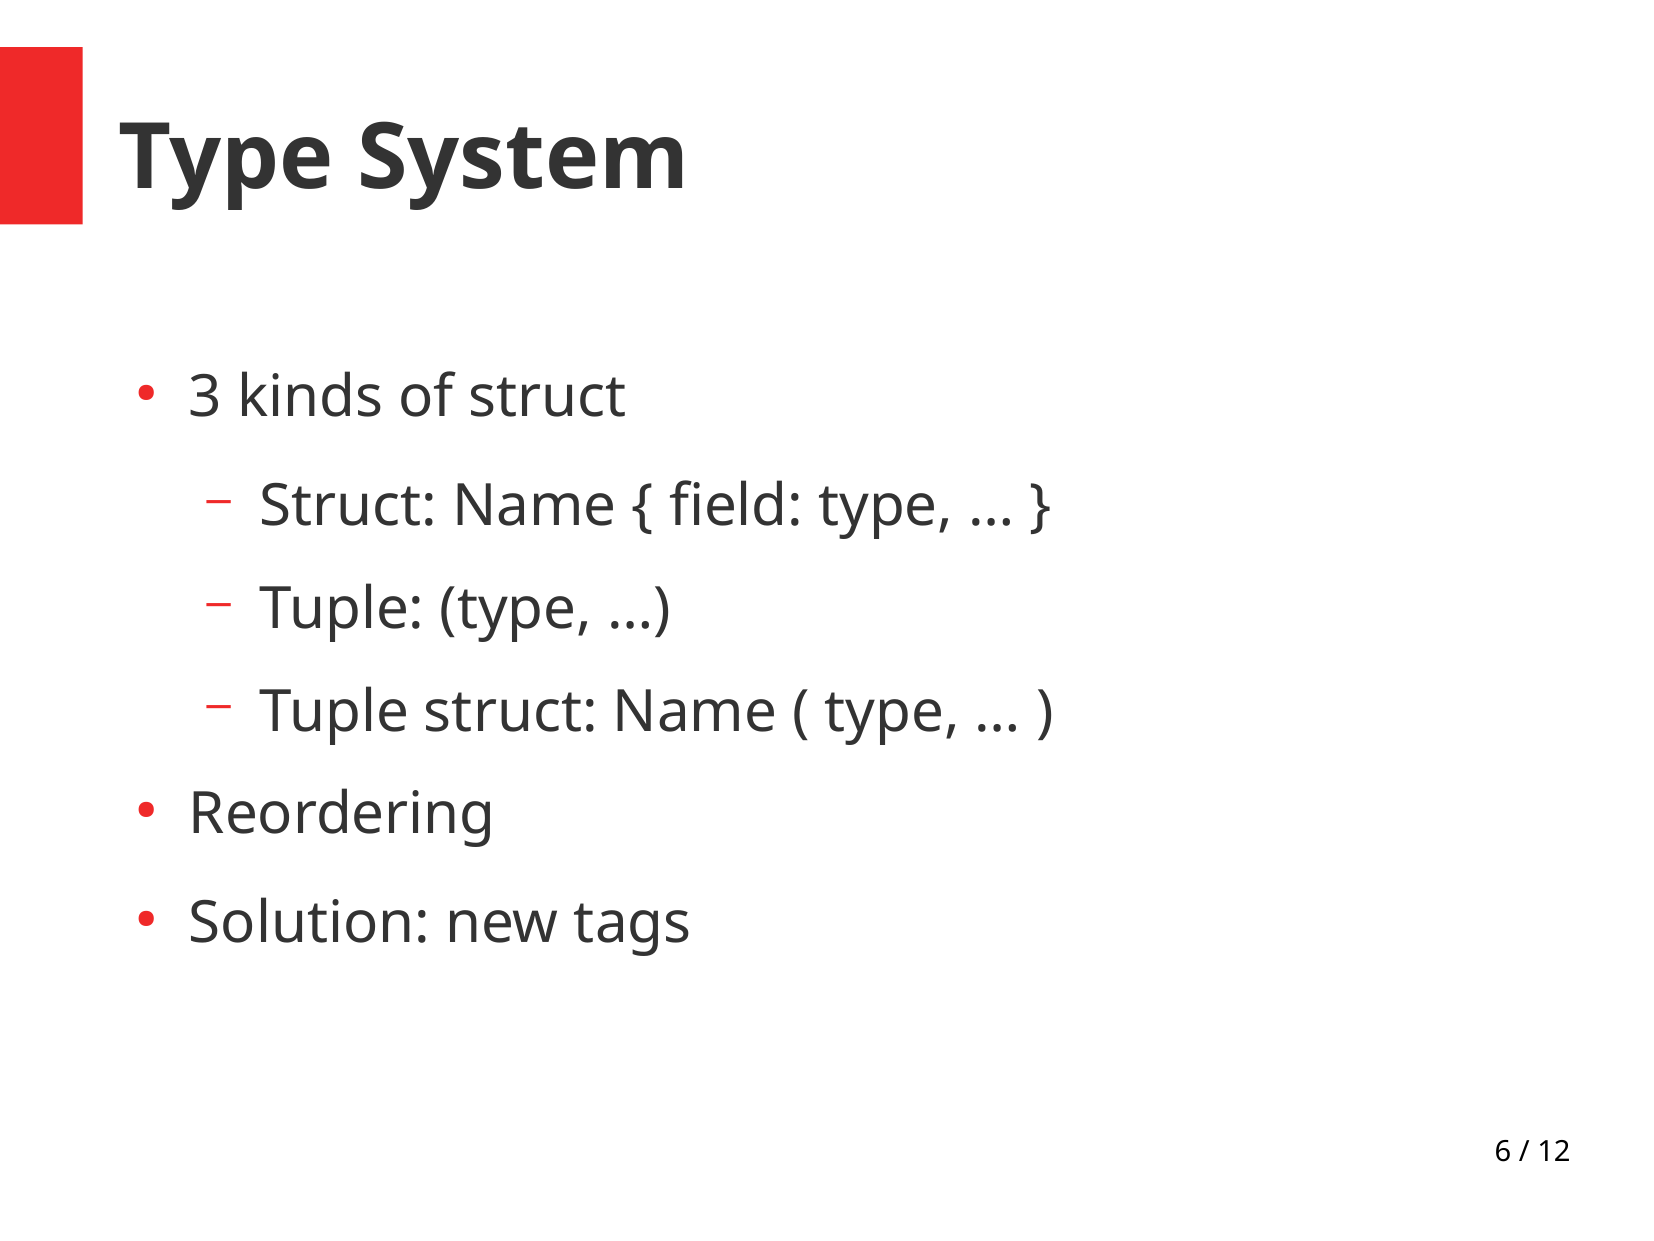

# Type System
3 kinds of struct
Struct: Name { field: type, … }
Tuple: (type, …)
Tuple struct: Name ( type, … )
Reordering
Solution: new tags
6